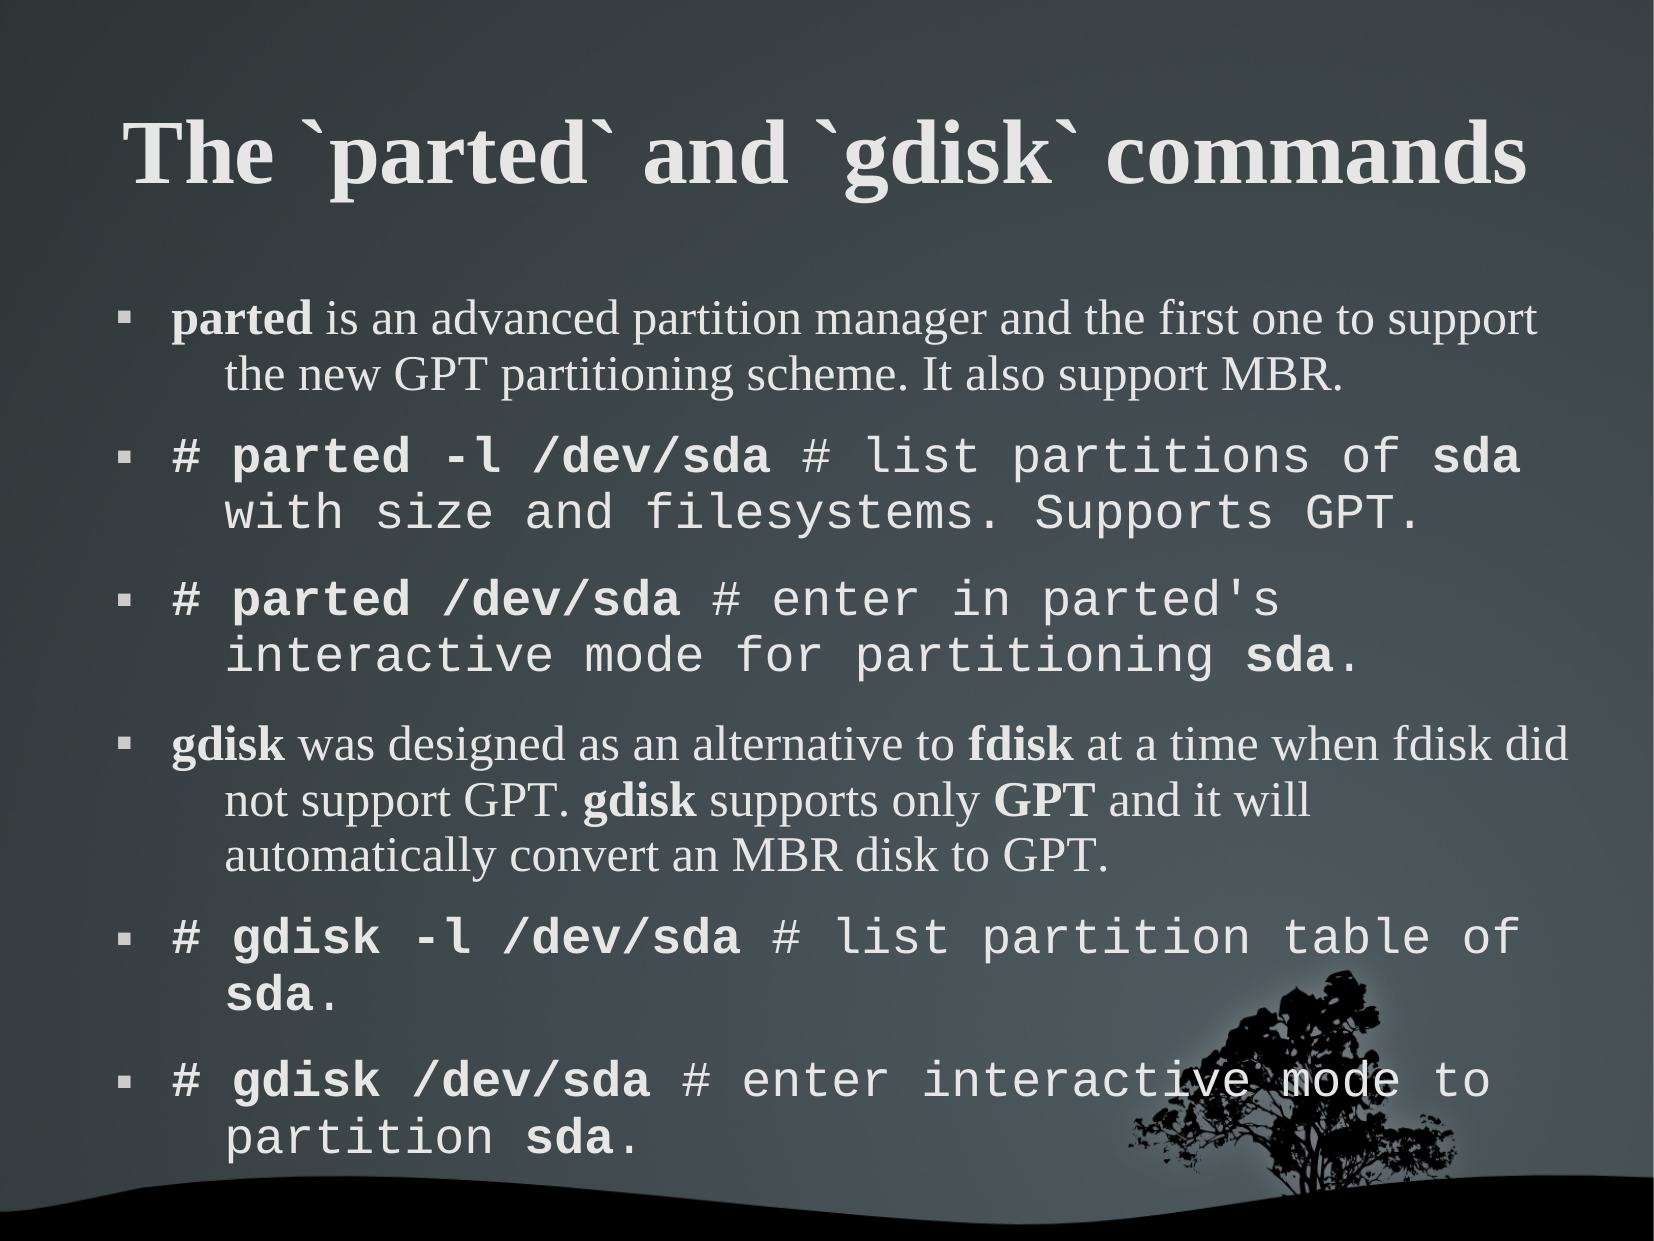

# The `parted` and `gdisk` commands
parted is an advanced partition manager and the first one to support the new GPT partitioning scheme. It also support MBR.
# parted -l /dev/sda # list partitions of sda with size and filesystems. Supports GPT.
# parted /dev/sda # enter in parted's interactive mode for partitioning sda.
gdisk was designed as an alternative to fdisk at a time when fdisk did not support GPT. gdisk supports only GPT and it will automatically convert an MBR disk to GPT.
# gdisk -l /dev/sda # list partition table of sda.
# gdisk /dev/sda # enter interactive mode to partition sda.